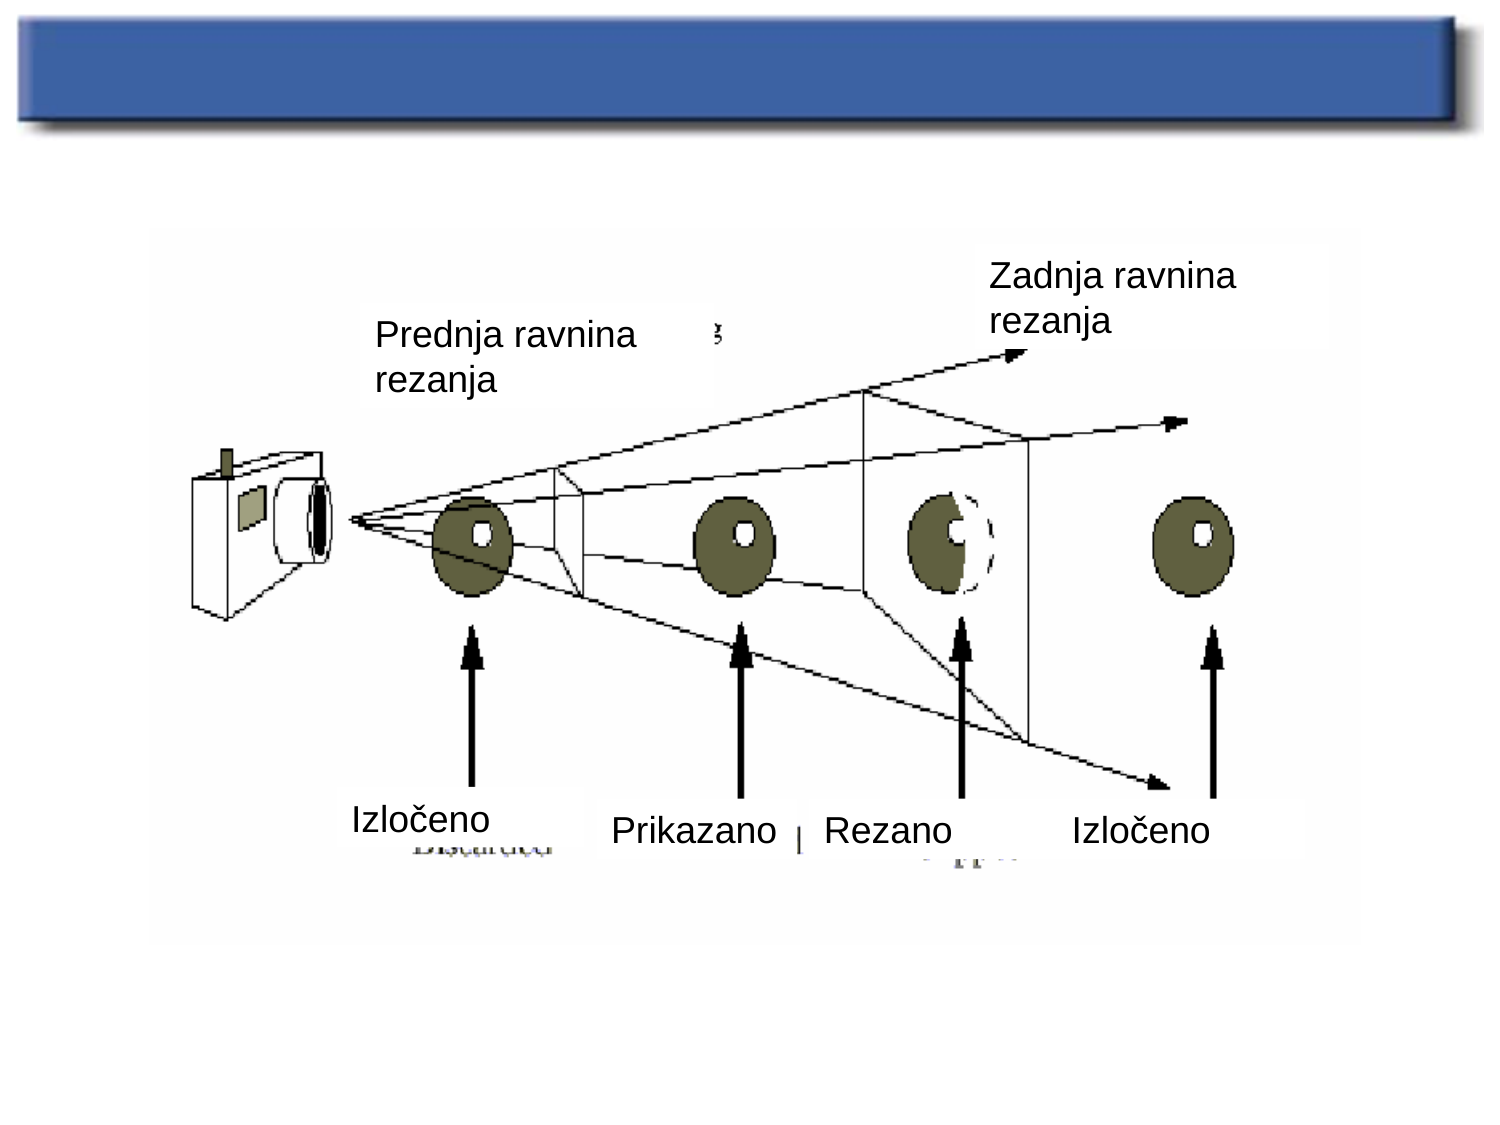

Zadnja ravnina rezanja
Prednja ravnina rezanja
Izločeno
Prikazano
Rezano
Izločeno